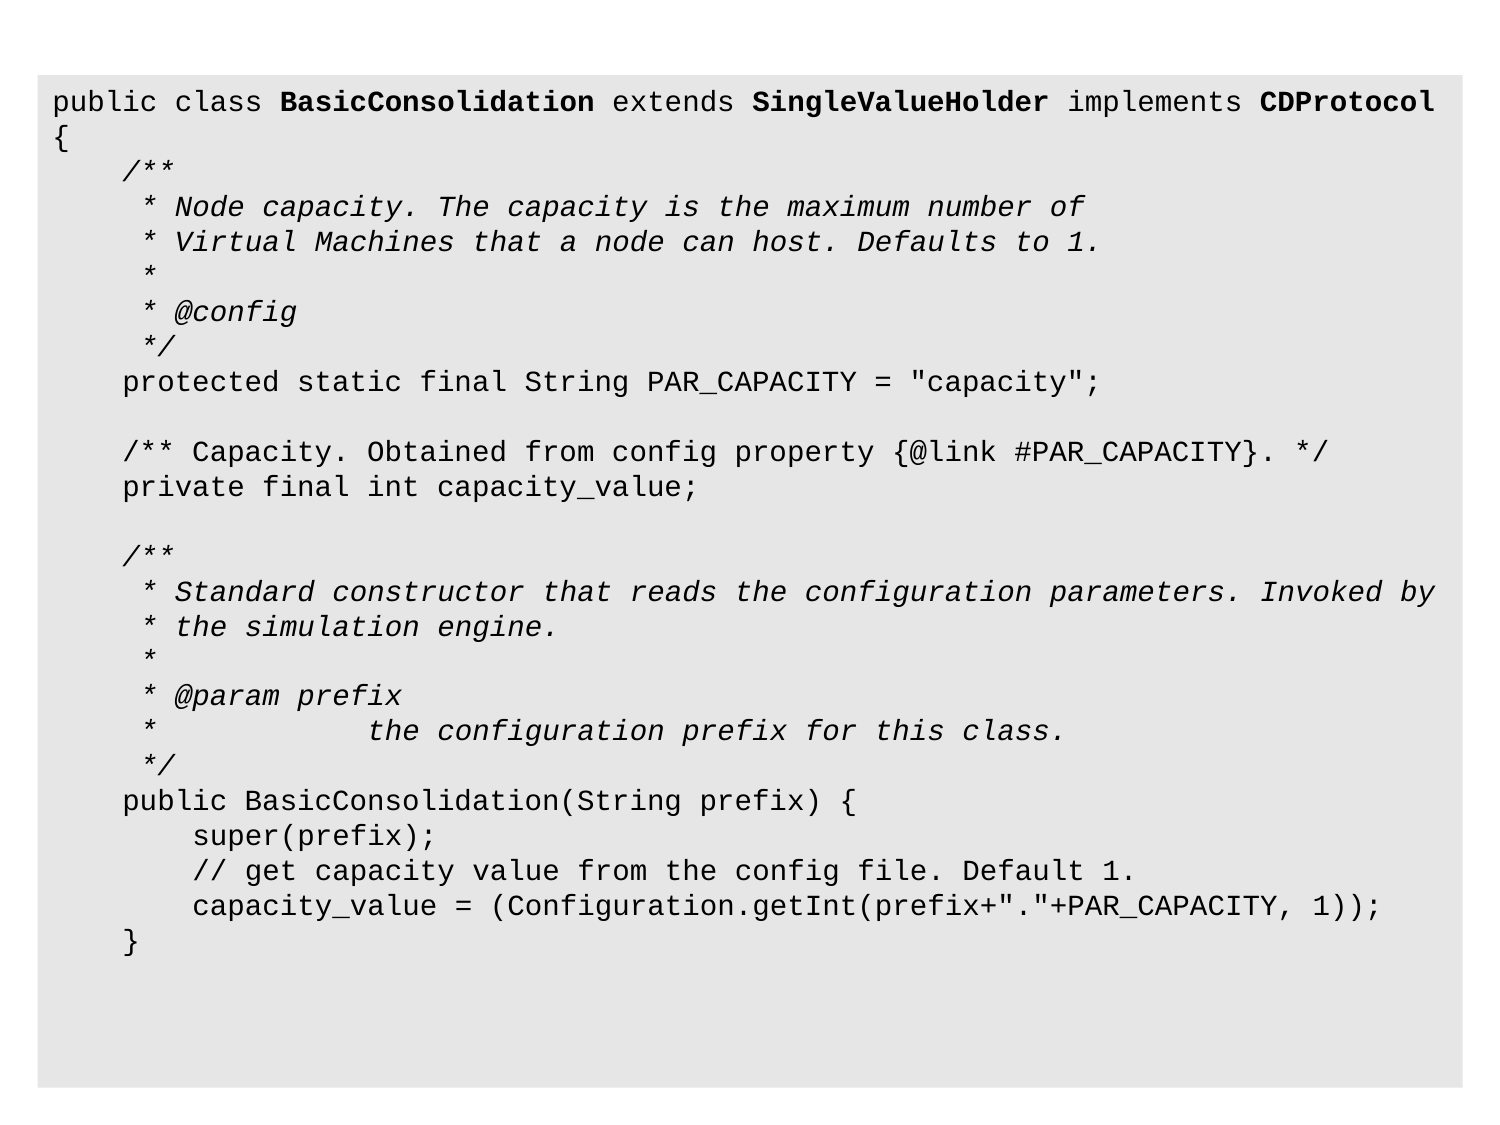

public class BasicConsolidation extends SingleValueHolder implements CDProtocol {
 /**
 * Node capacity. The capacity is the maximum number of
 * Virtual Machines that a node can host. Defaults to 1.
 *
 * @config
 */
 protected static final String PAR_CAPACITY = "capacity";
 /** Capacity. Obtained from config property {@link #PAR_CAPACITY}. */
 private final int capacity_value;
 /**
 * Standard constructor that reads the configuration parameters. Invoked by
 * the simulation engine.
 *
 * @param prefix
 * the configuration prefix for this class.
 */
 public BasicConsolidation(String prefix) {
 super(prefix);
 // get capacity value from the config file. Default 1.
 capacity_value = (Configuration.getInt(prefix+"."+PAR_CAPACITY, 1));
 }
31